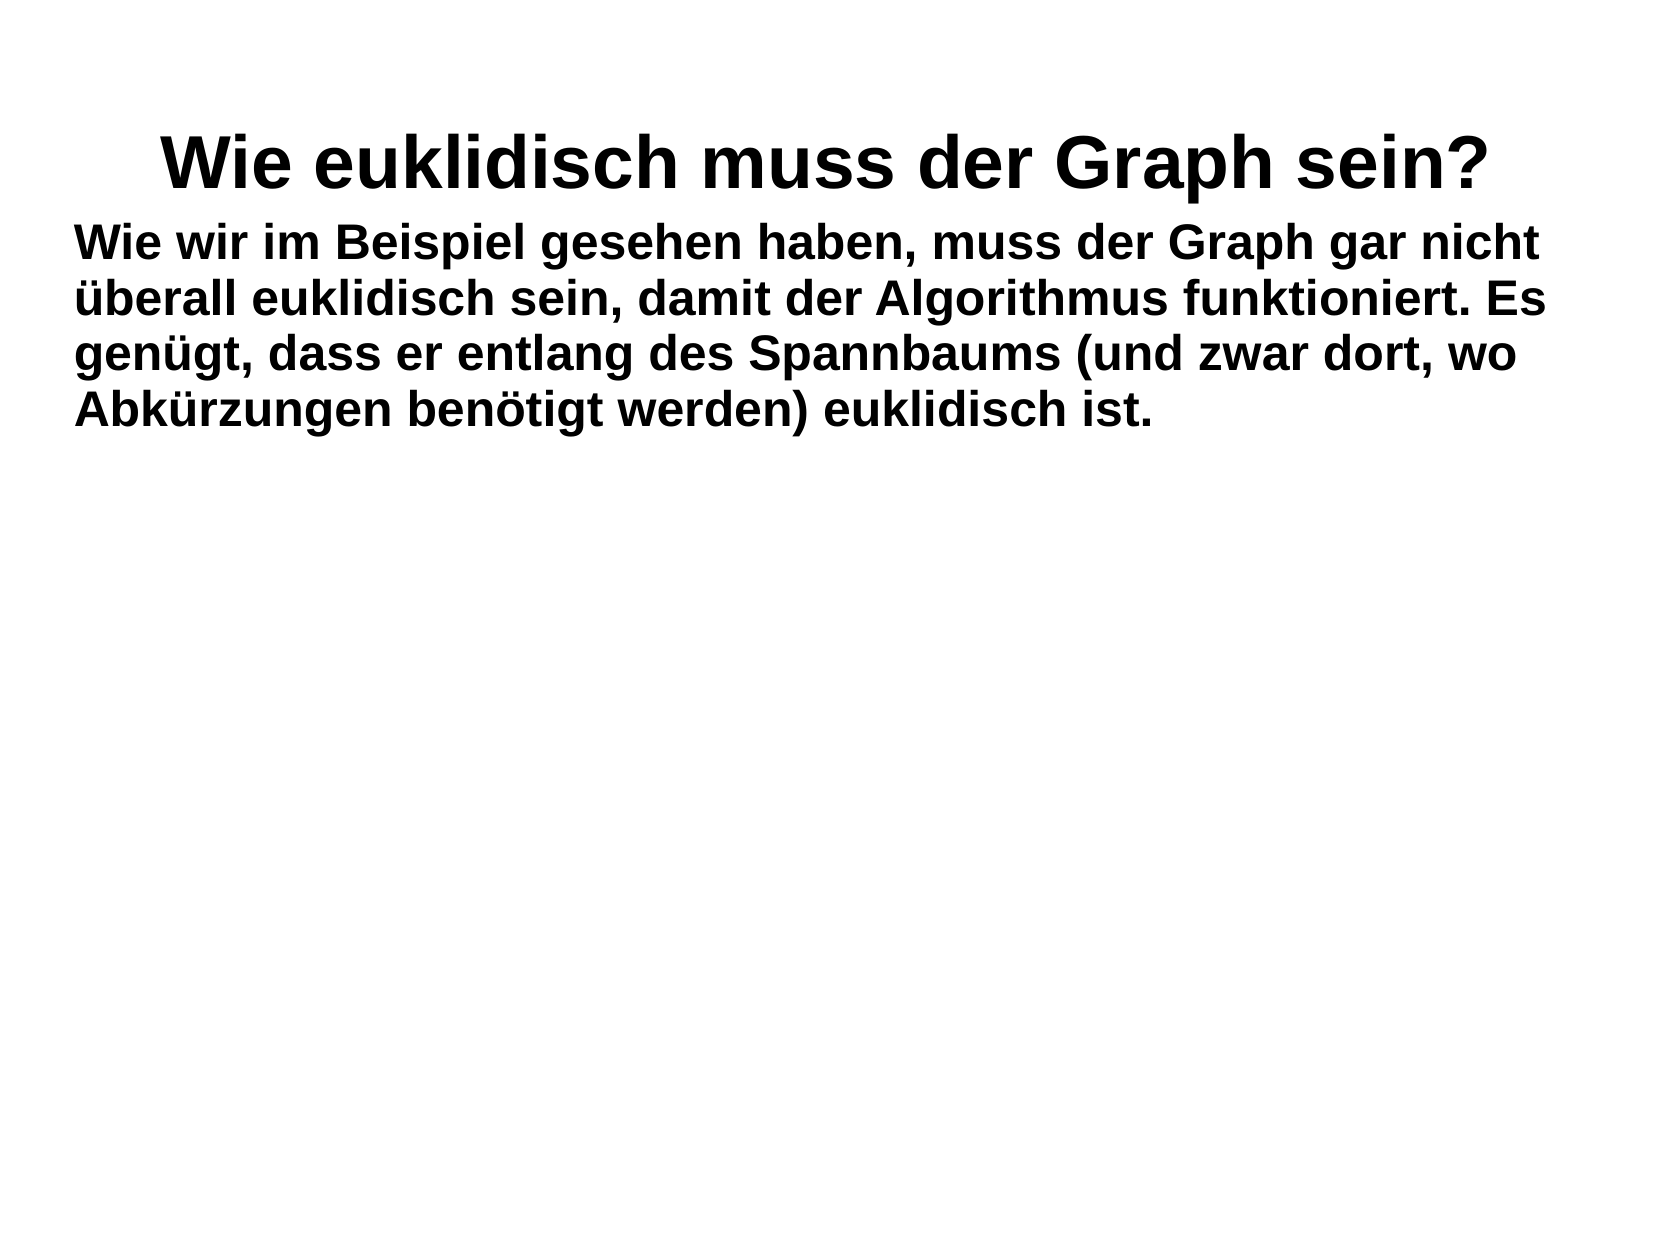

# Wie euklidisch muss der Graph sein?
Wie wir im Beispiel gesehen haben, muss der Graph gar nicht überall euklidisch sein, damit der Algorithmus funktioniert. Es genügt, dass er entlang des Spannbaums (und zwar dort, wo Abkürzungen benötigt werden) euklidisch ist.